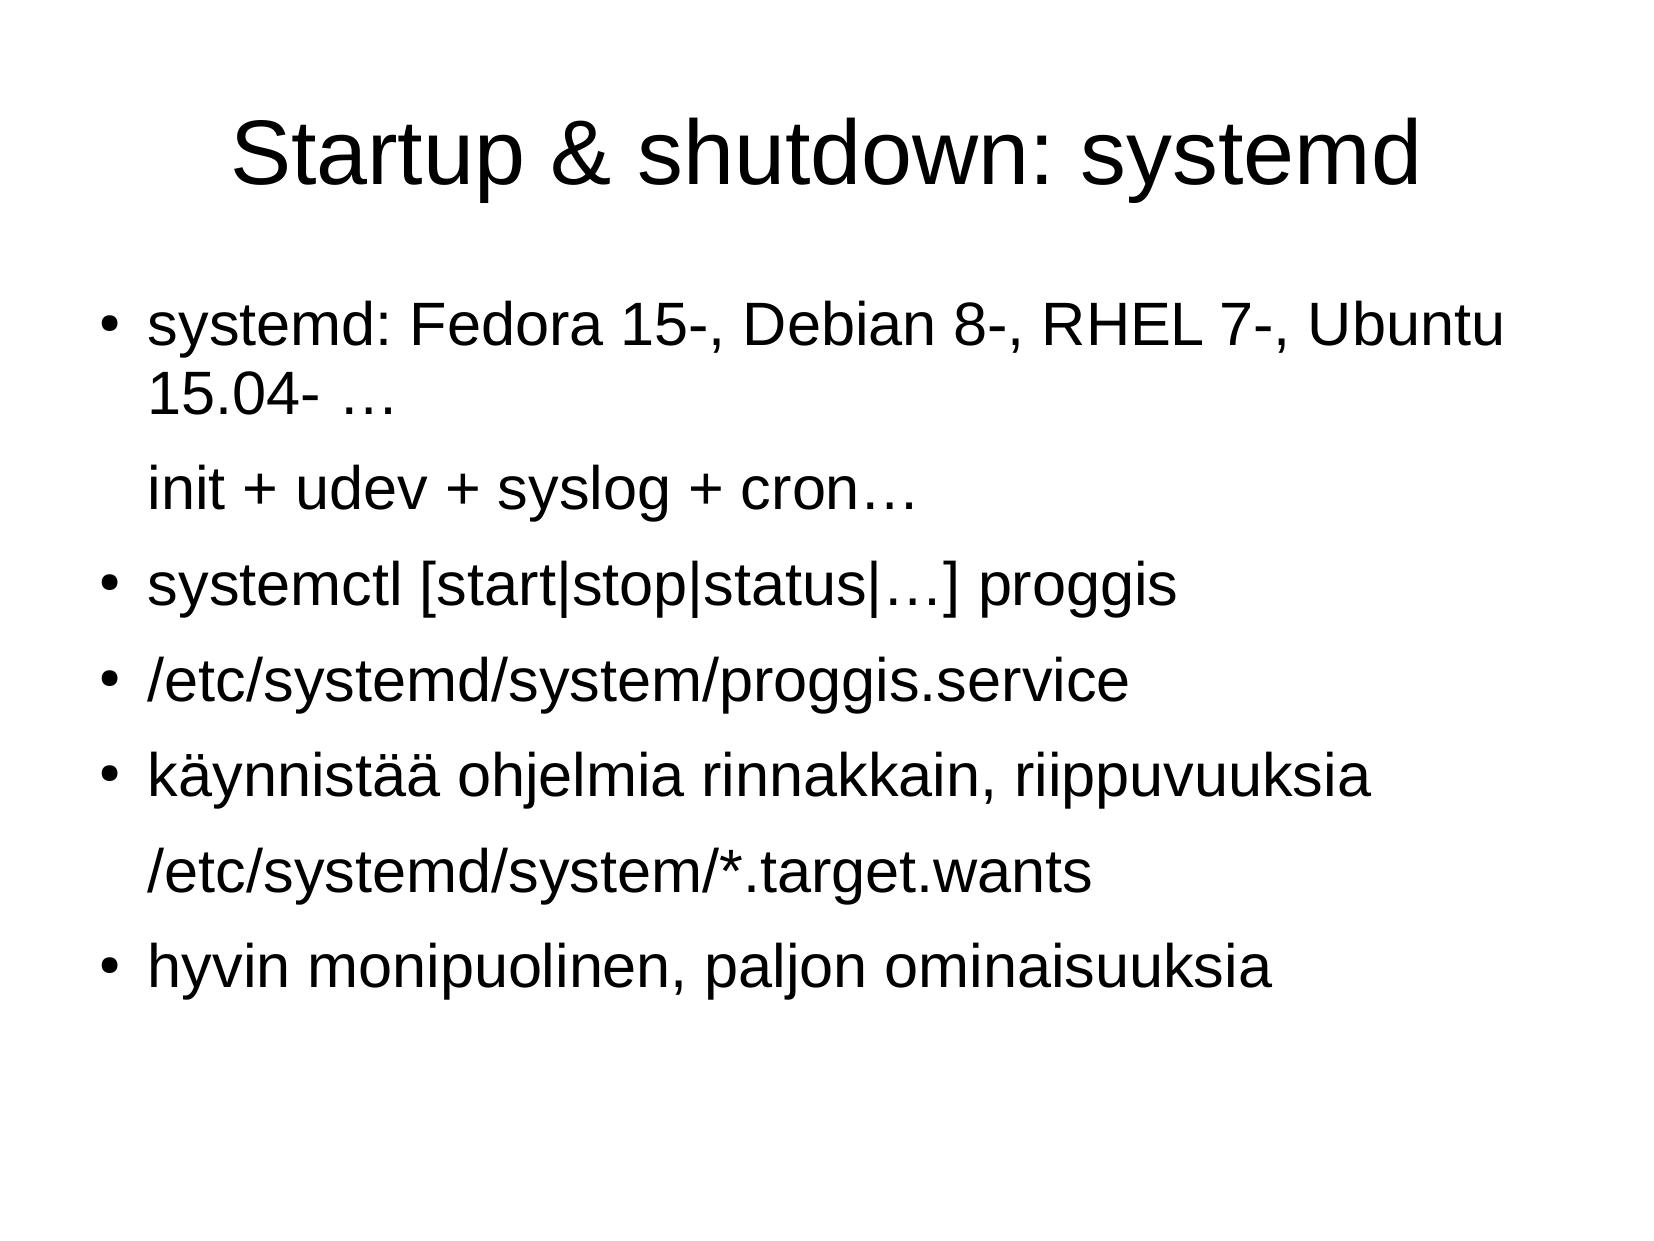

# Startup & shutdown: systemd
systemd: Fedora 15-, Debian 8-, RHEL 7-, Ubuntu 15.04- …
init + udev + syslog + cron…
systemctl [start|stop|status|…] proggis
/etc/systemd/system/proggis.service
käynnistää ohjelmia rinnakkain, riippuvuuksia
/etc/systemd/system/*.target.wants
hyvin monipuolinen, paljon ominaisuuksia